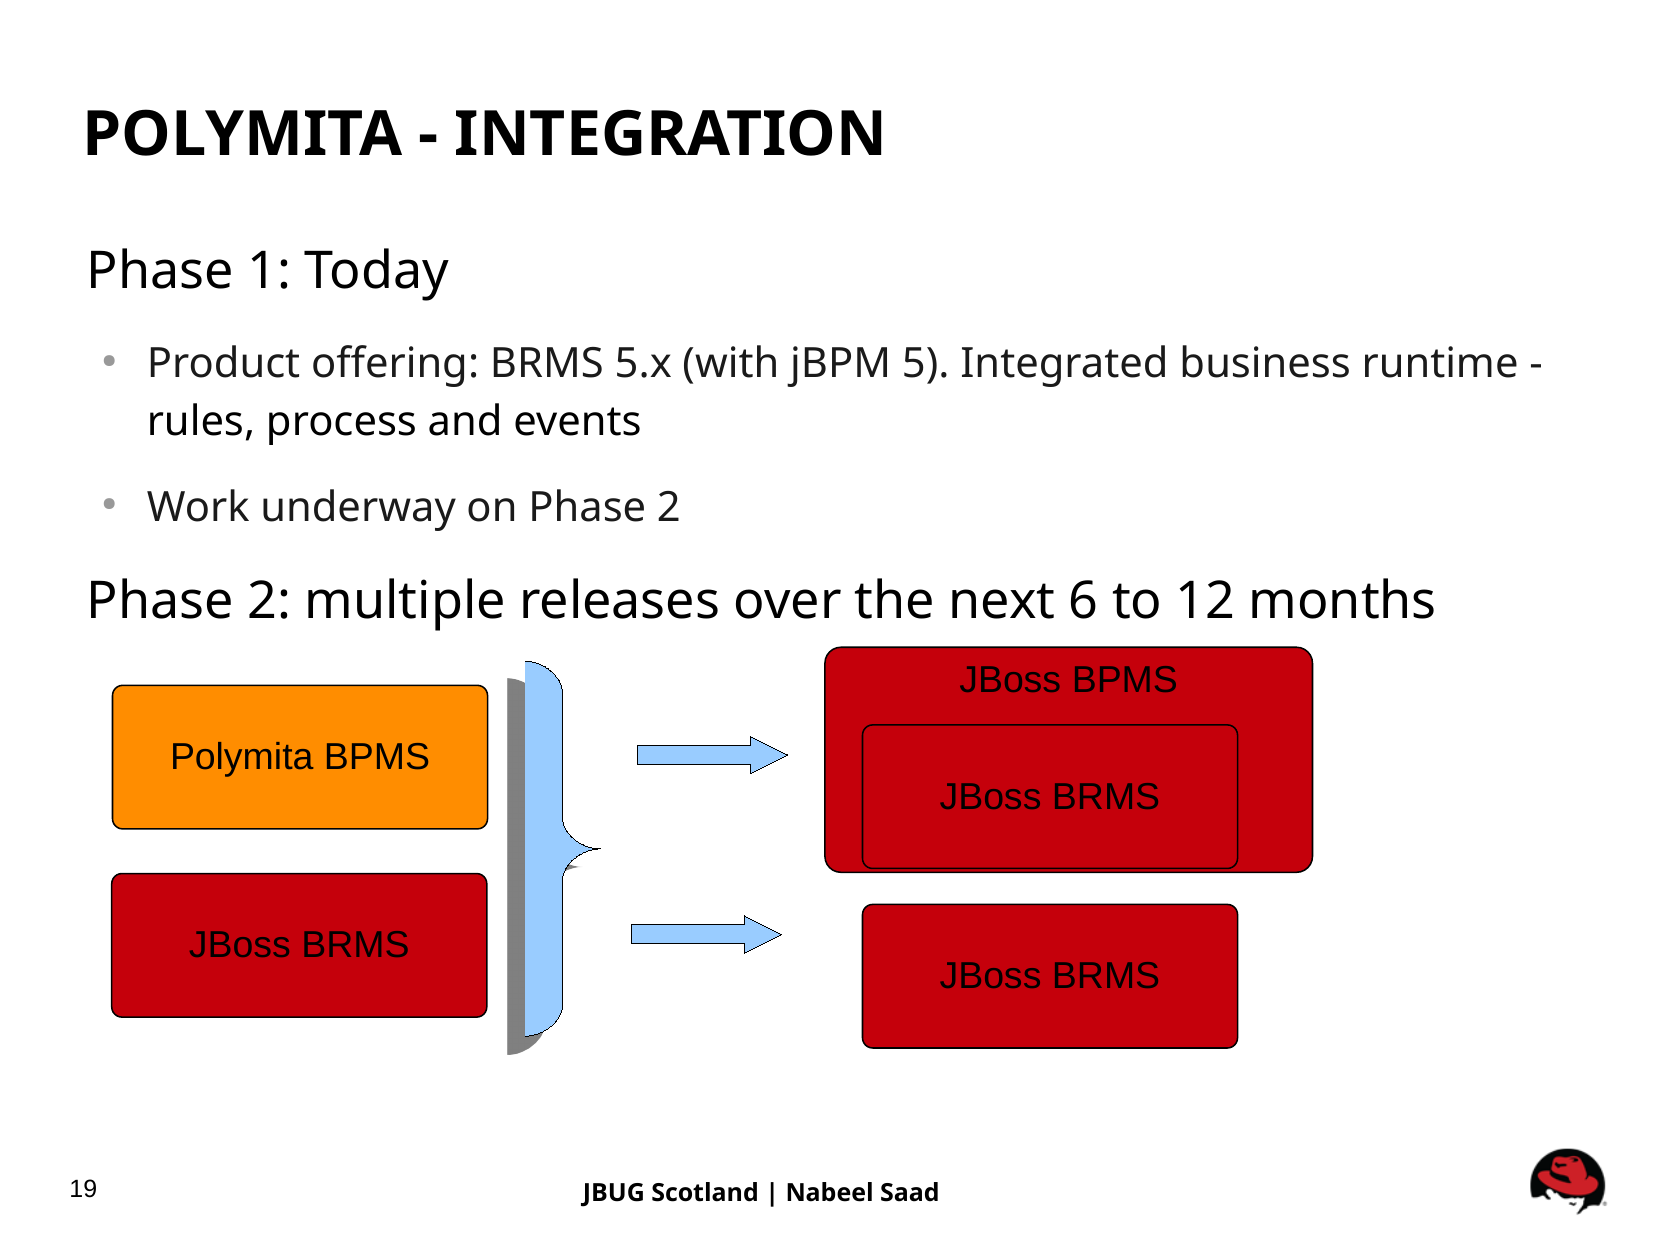

# POLYMITA - INTEGRATION
Phase 1: Today
Product offering: BRMS 5.x (with jBPM 5). Integrated business runtime - rules, process and events
Work underway on Phase 2
Phase 2: multiple releases over the next 6 to 12 months
JBoss BPMS
Polymita BPMS
JBoss BRMS
JBoss BRMS
JBoss BRMS